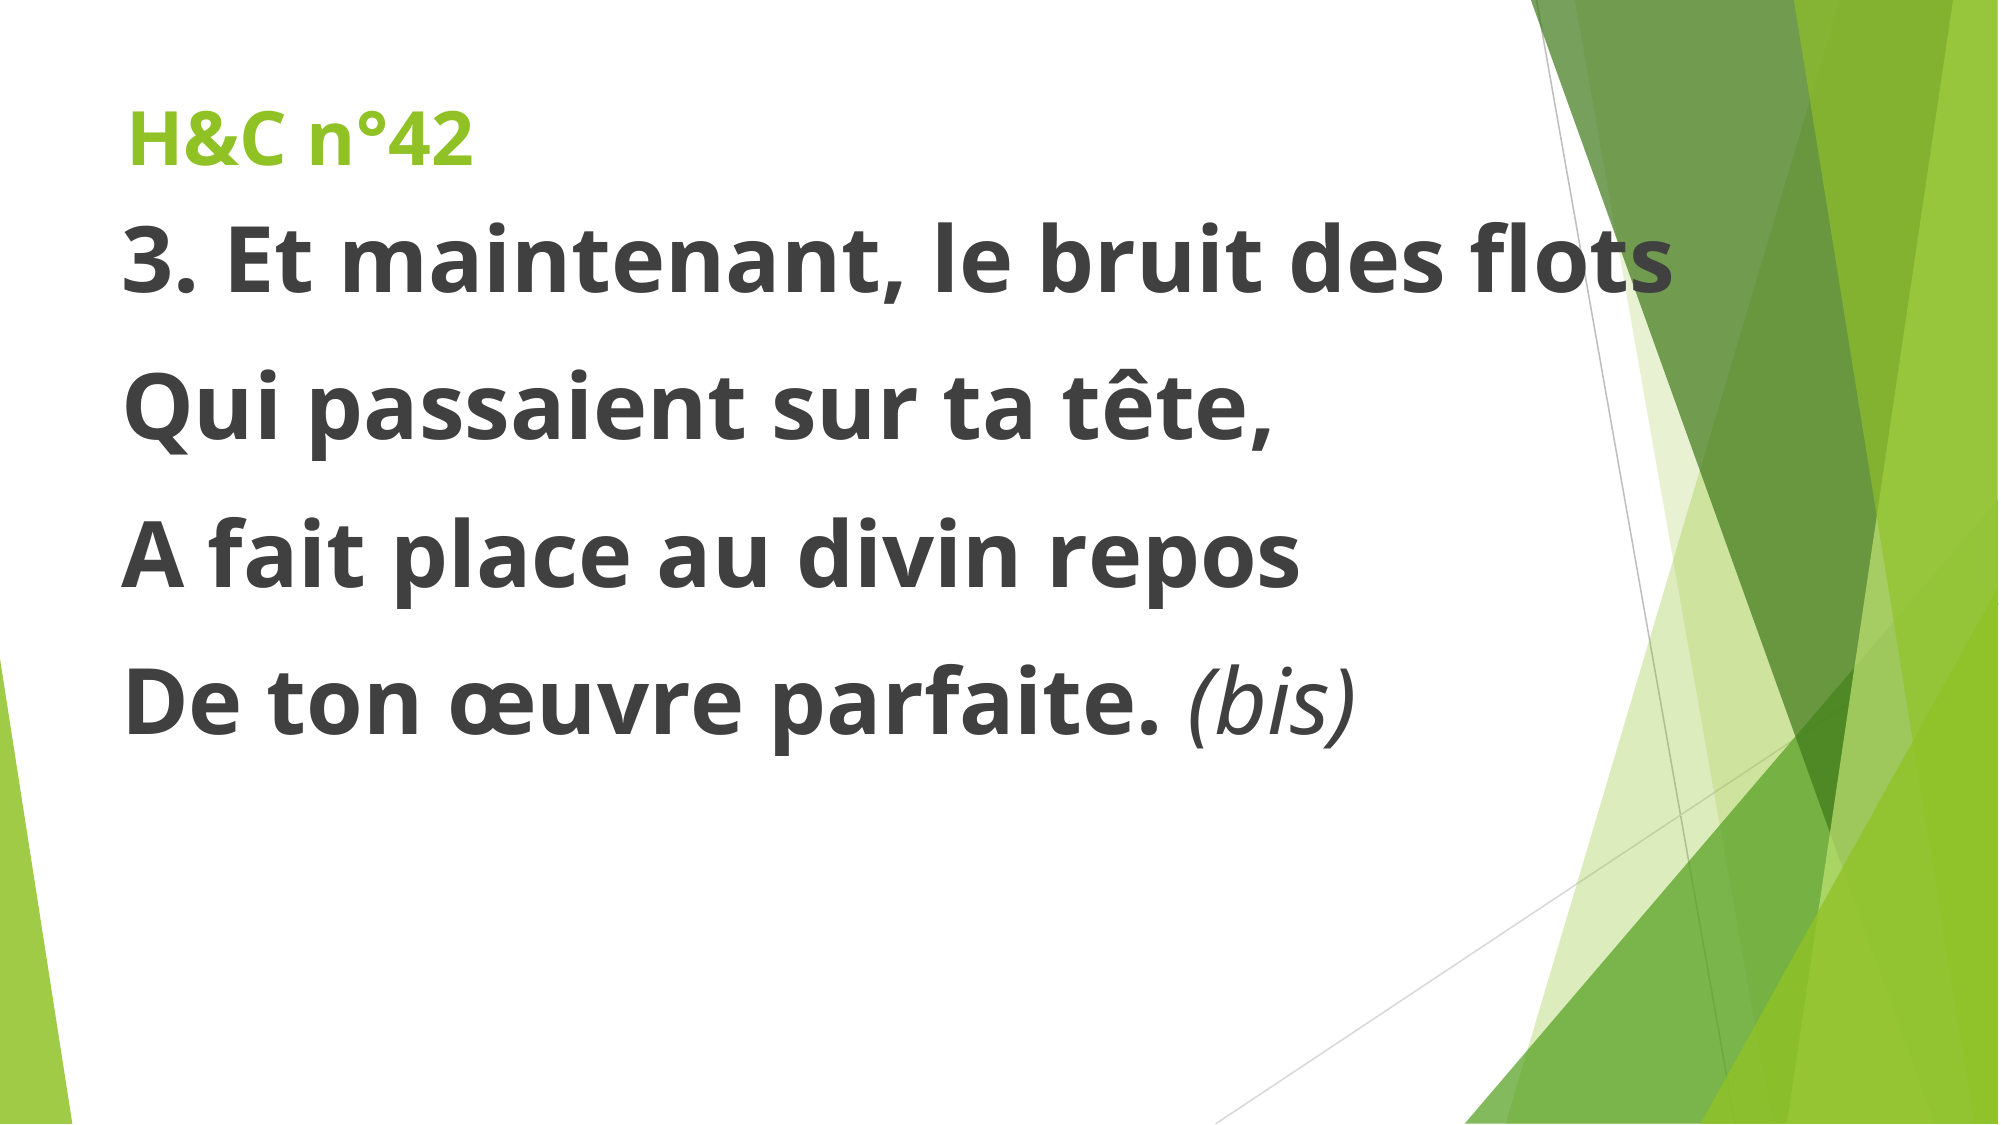

H&C n°42
3. Et maintenant, le bruit des flots
Qui passaient sur ta tête,
A fait place au divin repos
De ton œuvre parfaite. (bis)